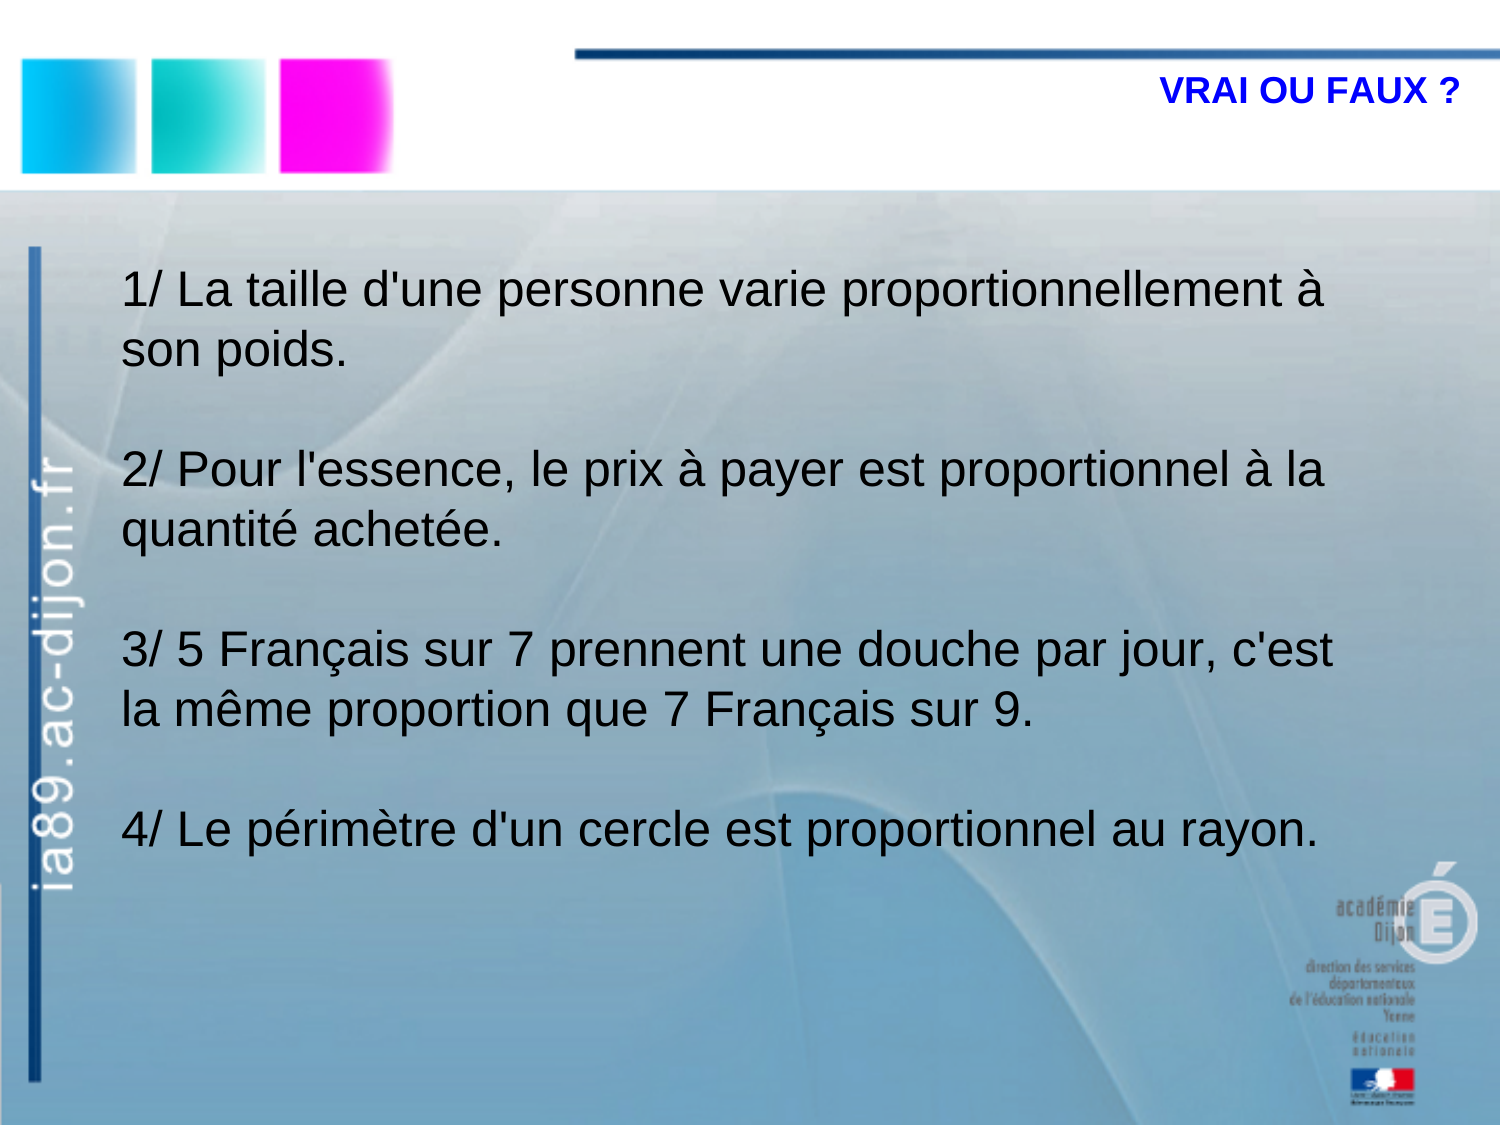

#
VRAI OU FAUX ?
1/ La taille d'une personne varie proportionnellement à son poids.
2/ Pour l'essence, le prix à payer est proportionnel à la quantité achetée.
3/ 5 Français sur 7 prennent une douche par jour, c'est la même proportion que 7 Français sur 9.
4/ Le périmètre d'un cercle est proportionnel au rayon.